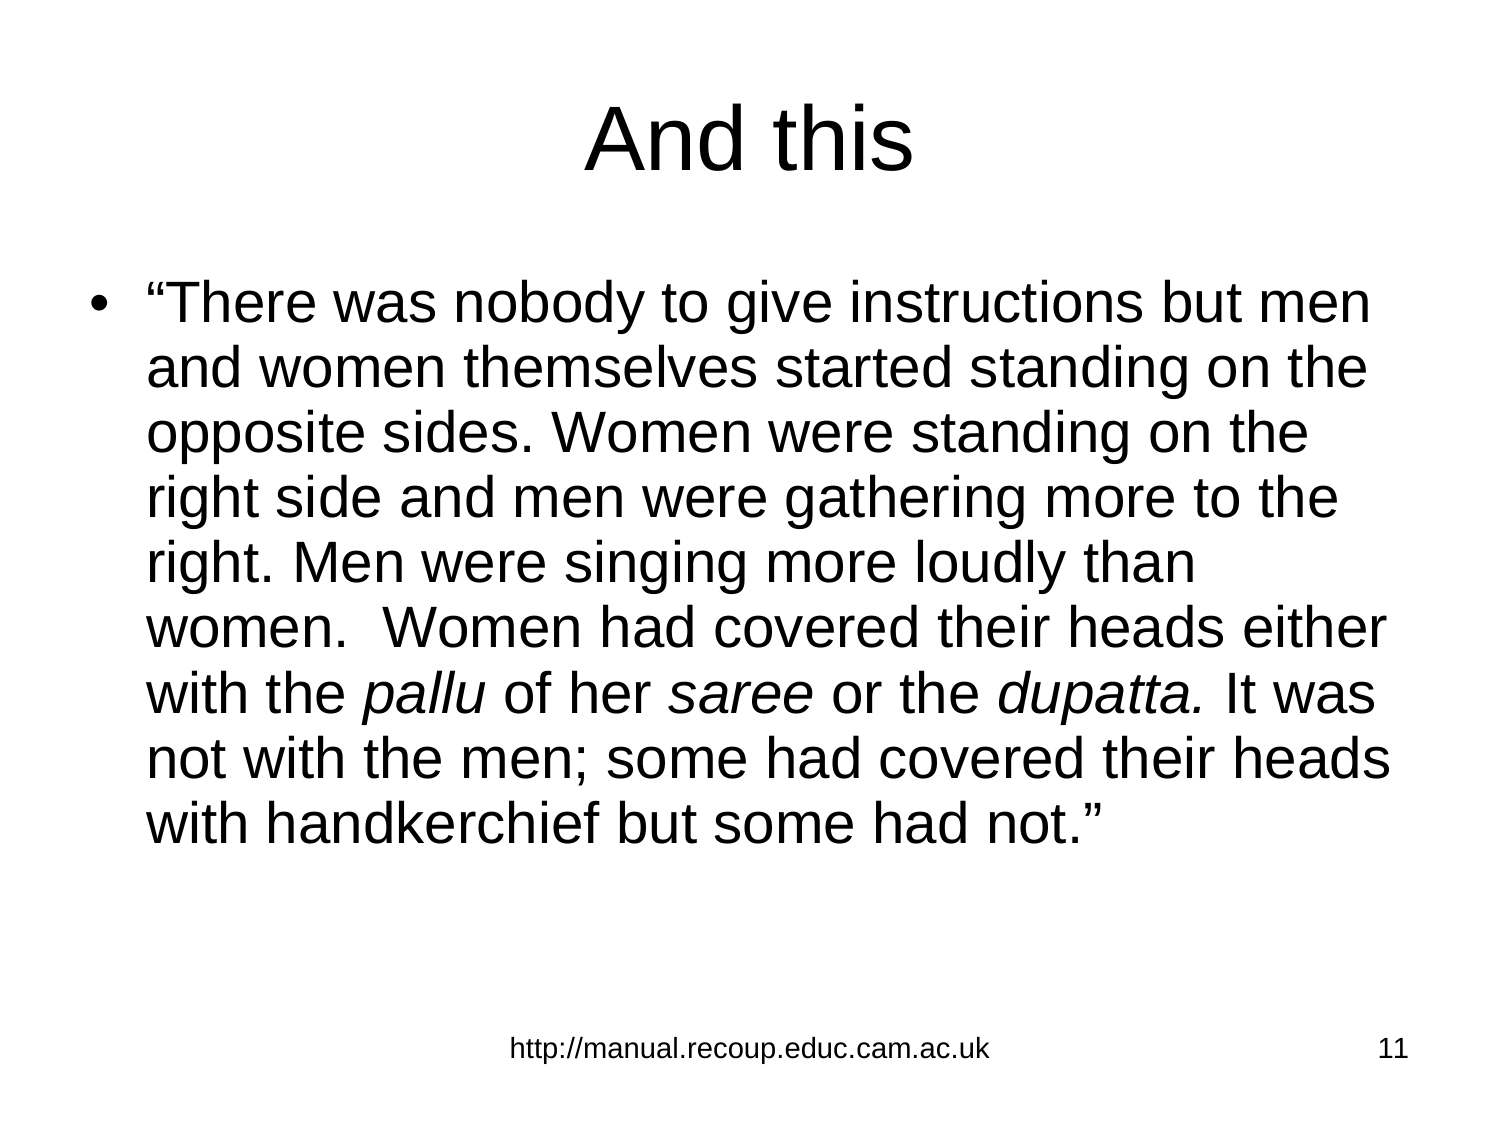

# And this
“There was nobody to give instructions but men and women themselves started standing on the opposite sides. Women were standing on the right side and men were gathering more to the right. Men were singing more loudly than women. Women had covered their heads either with the pallu of her saree or the dupatta. It was not with the men; some had covered their heads with handkerchief but some had not.”
http://manual.recoup.educ.cam.ac.uk
11